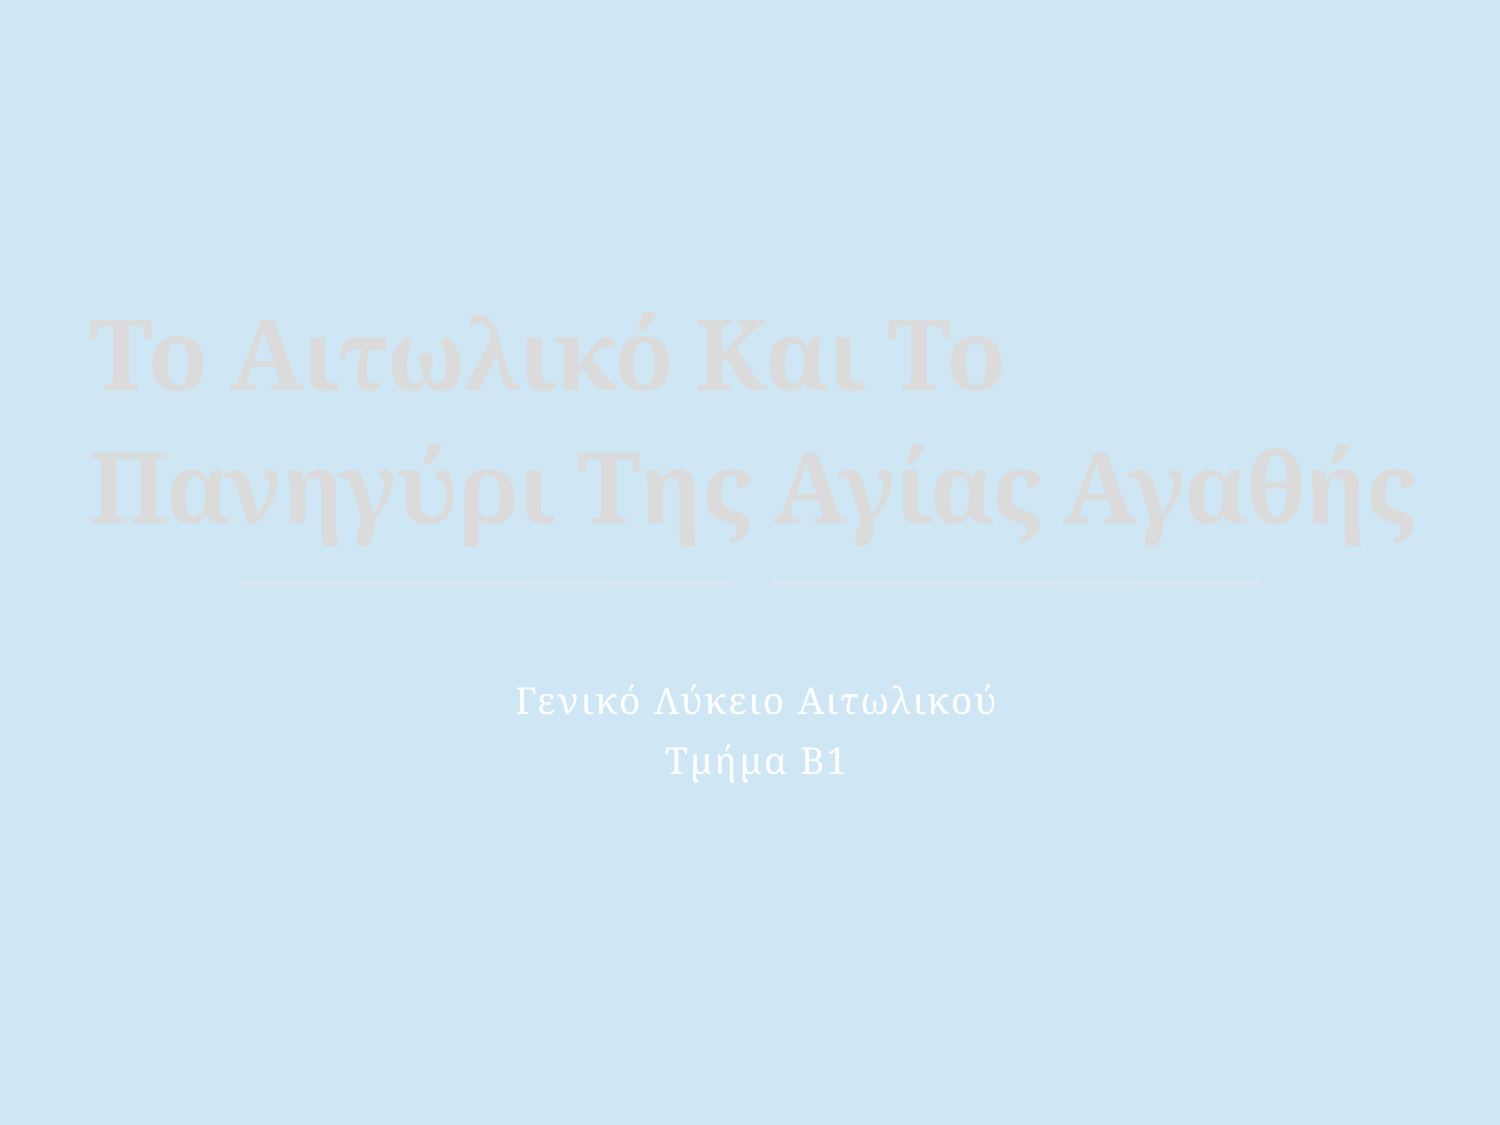

Το Αιτωλικό Και Το Πανηγύρι Της Αγίας Αγαθής
# Γενικό Λύκειο Αιτωλικού
Τμήμα Β1